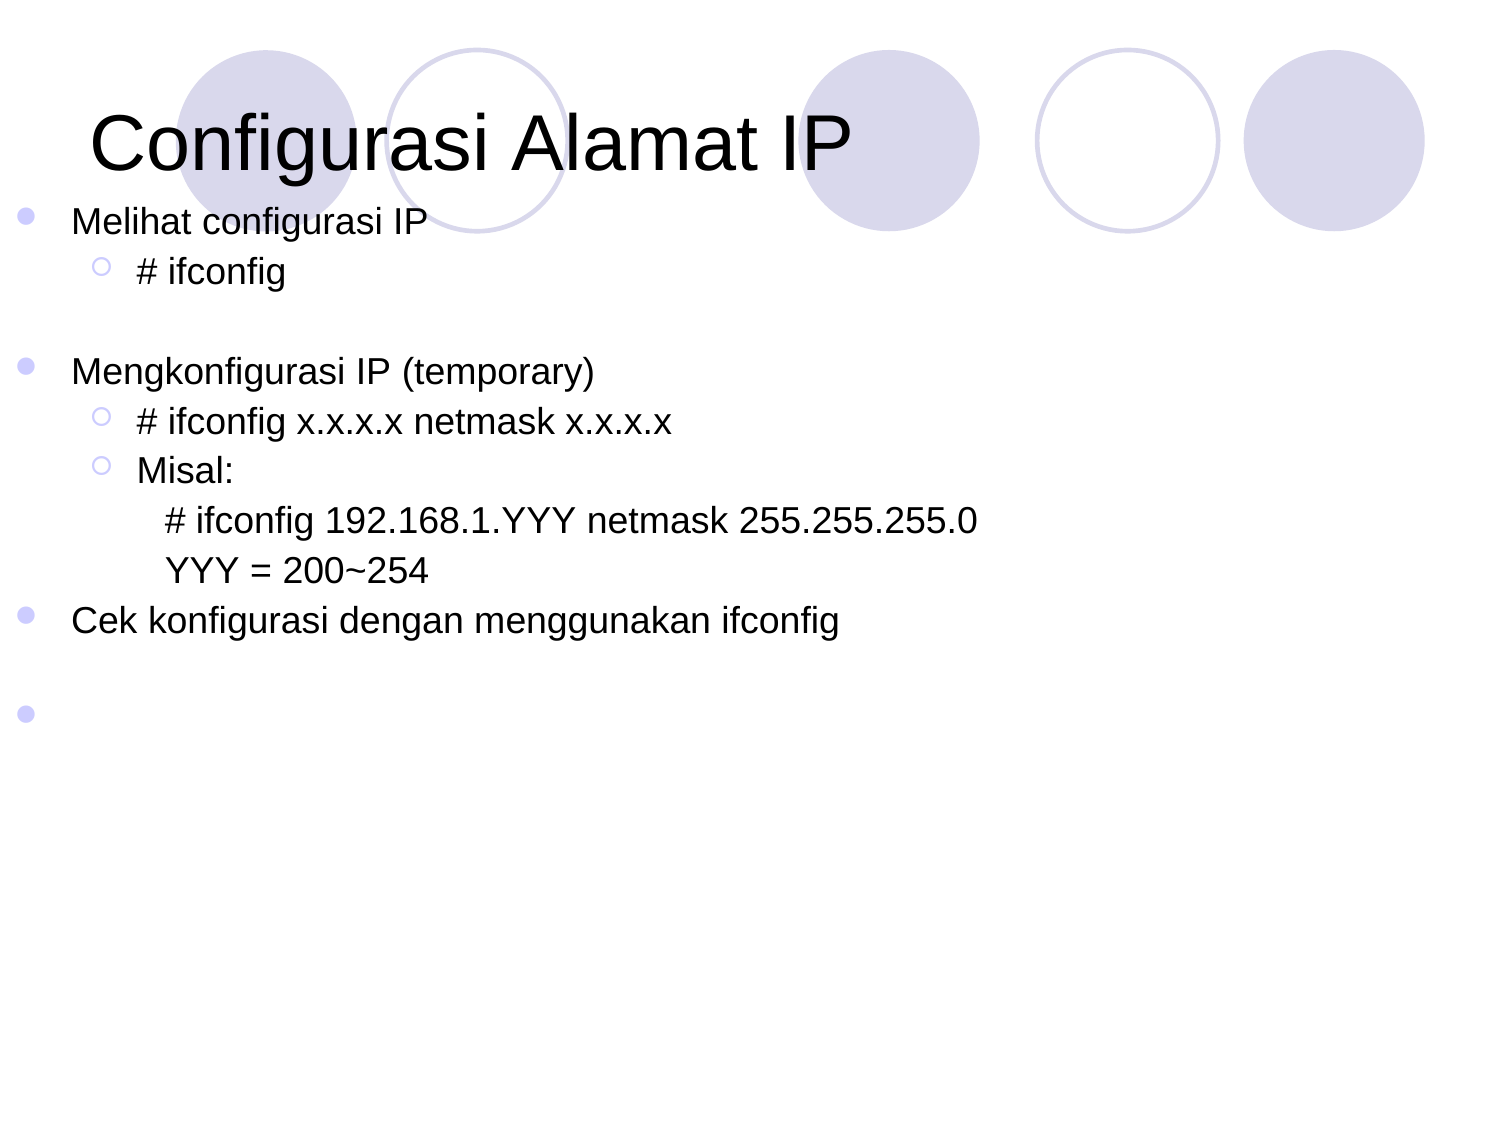

# Configurasi Alamat IP
Melihat configurasi IP
# ifconfig
Mengkonfigurasi IP (temporary)
# ifconfig x.x.x.x netmask x.x.x.x
Misal:
# ifconfig 192.168.1.YYY netmask 255.255.255.0
YYY = 200~254
Cek konfigurasi dengan menggunakan ifconfig